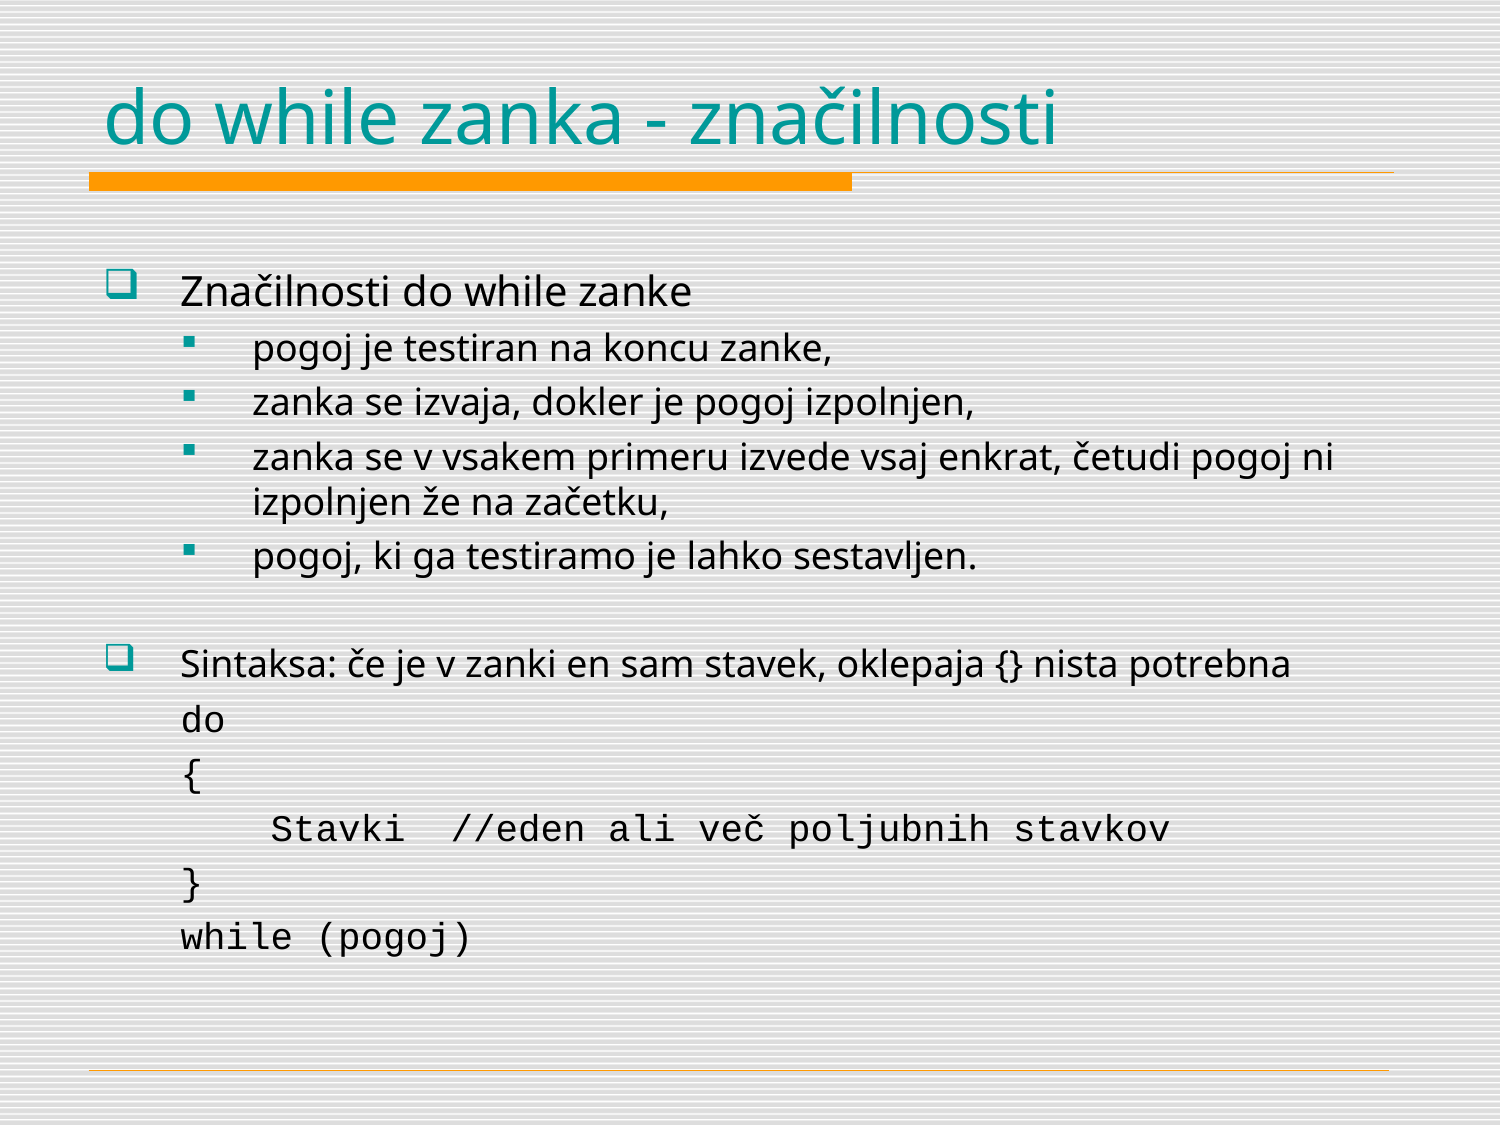

# do while zanka - značilnosti
Značilnosti do while zanke
pogoj je testiran na koncu zanke,
zanka se izvaja, dokler je pogoj izpolnjen,
zanka se v vsakem primeru izvede vsaj enkrat, četudi pogoj ni izpolnjen že na začetku,
pogoj, ki ga testiramo je lahko sestavljen.
Sintaksa: če je v zanki en sam stavek, oklepaja {} nista potrebna
do
{
 Stavki //eden ali več poljubnih stavkov
}
while (pogoj)